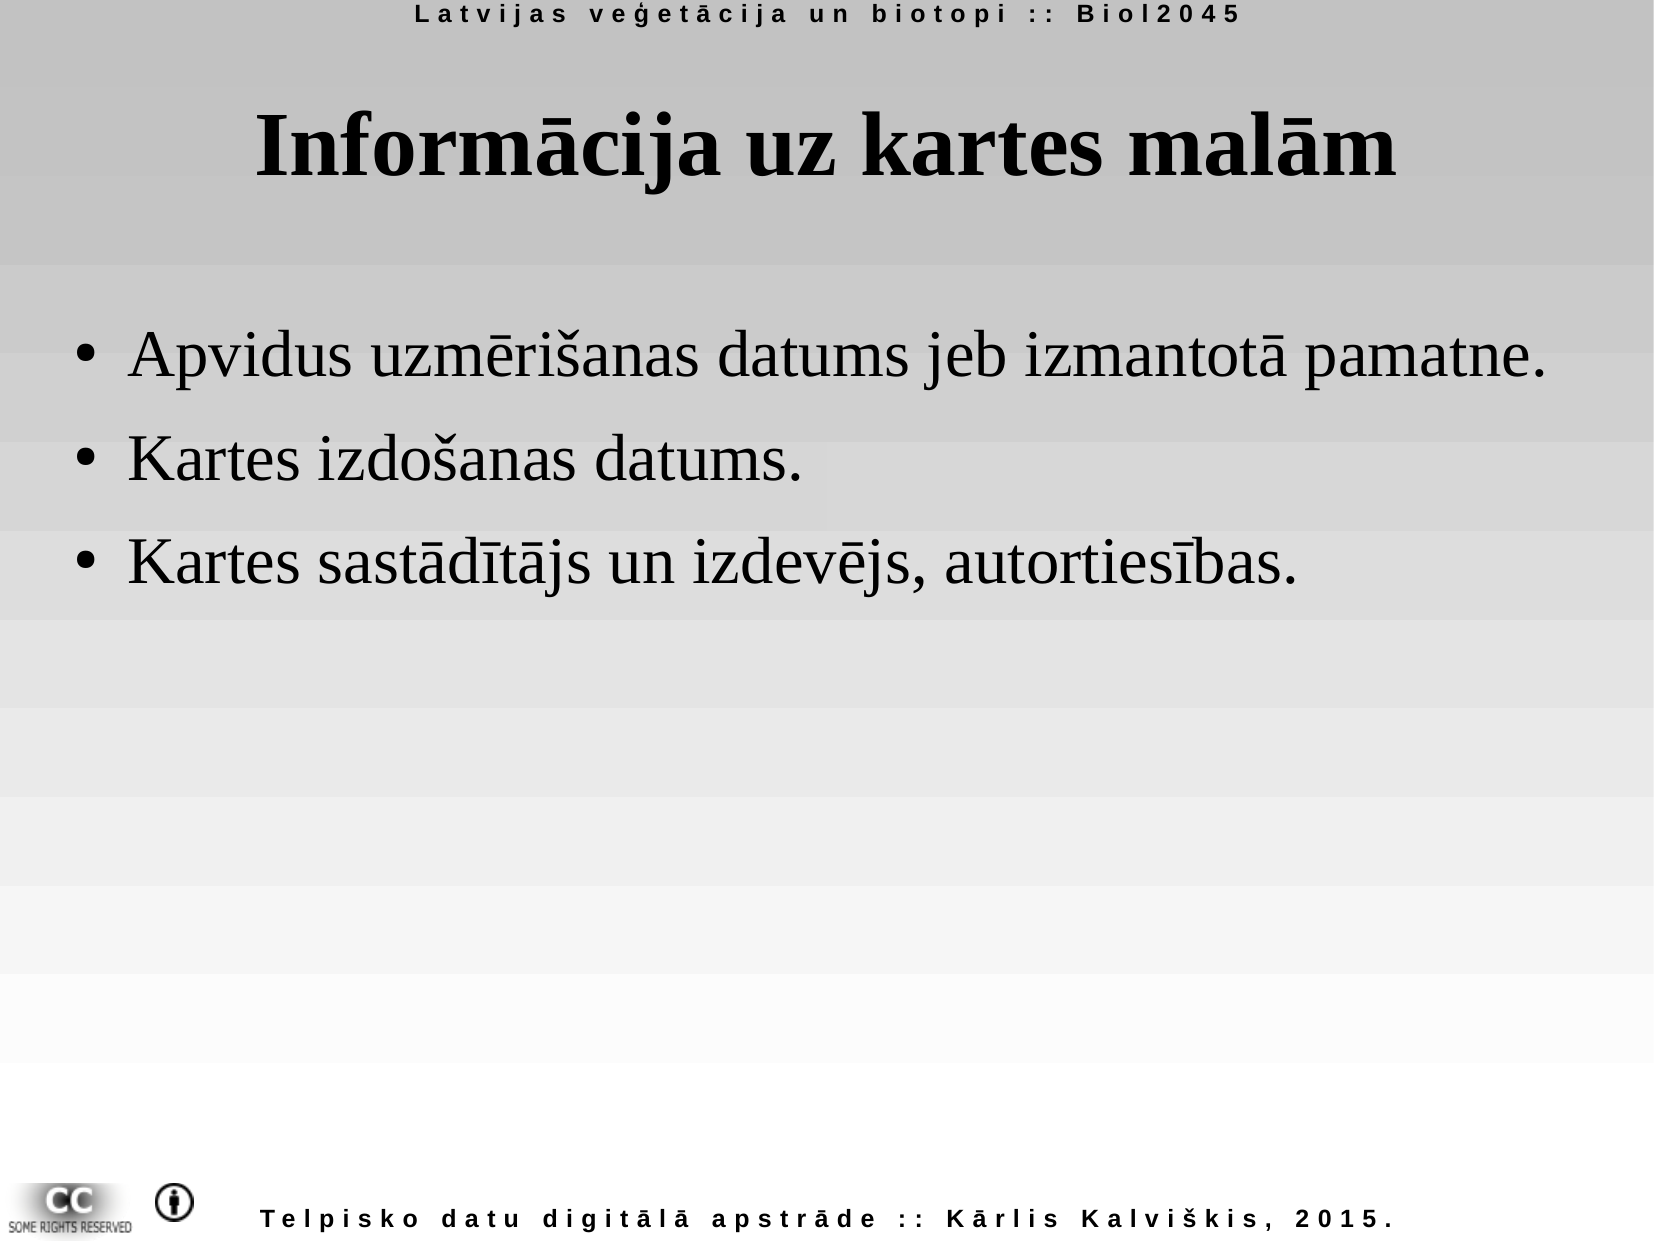

# Informācija uz kartes malām
Apvidus uzmērišanas datums jeb izmantotā pamatne.
Kartes izdošanas datums.
Kartes sastādītājs un izdevējs, autortiesības.